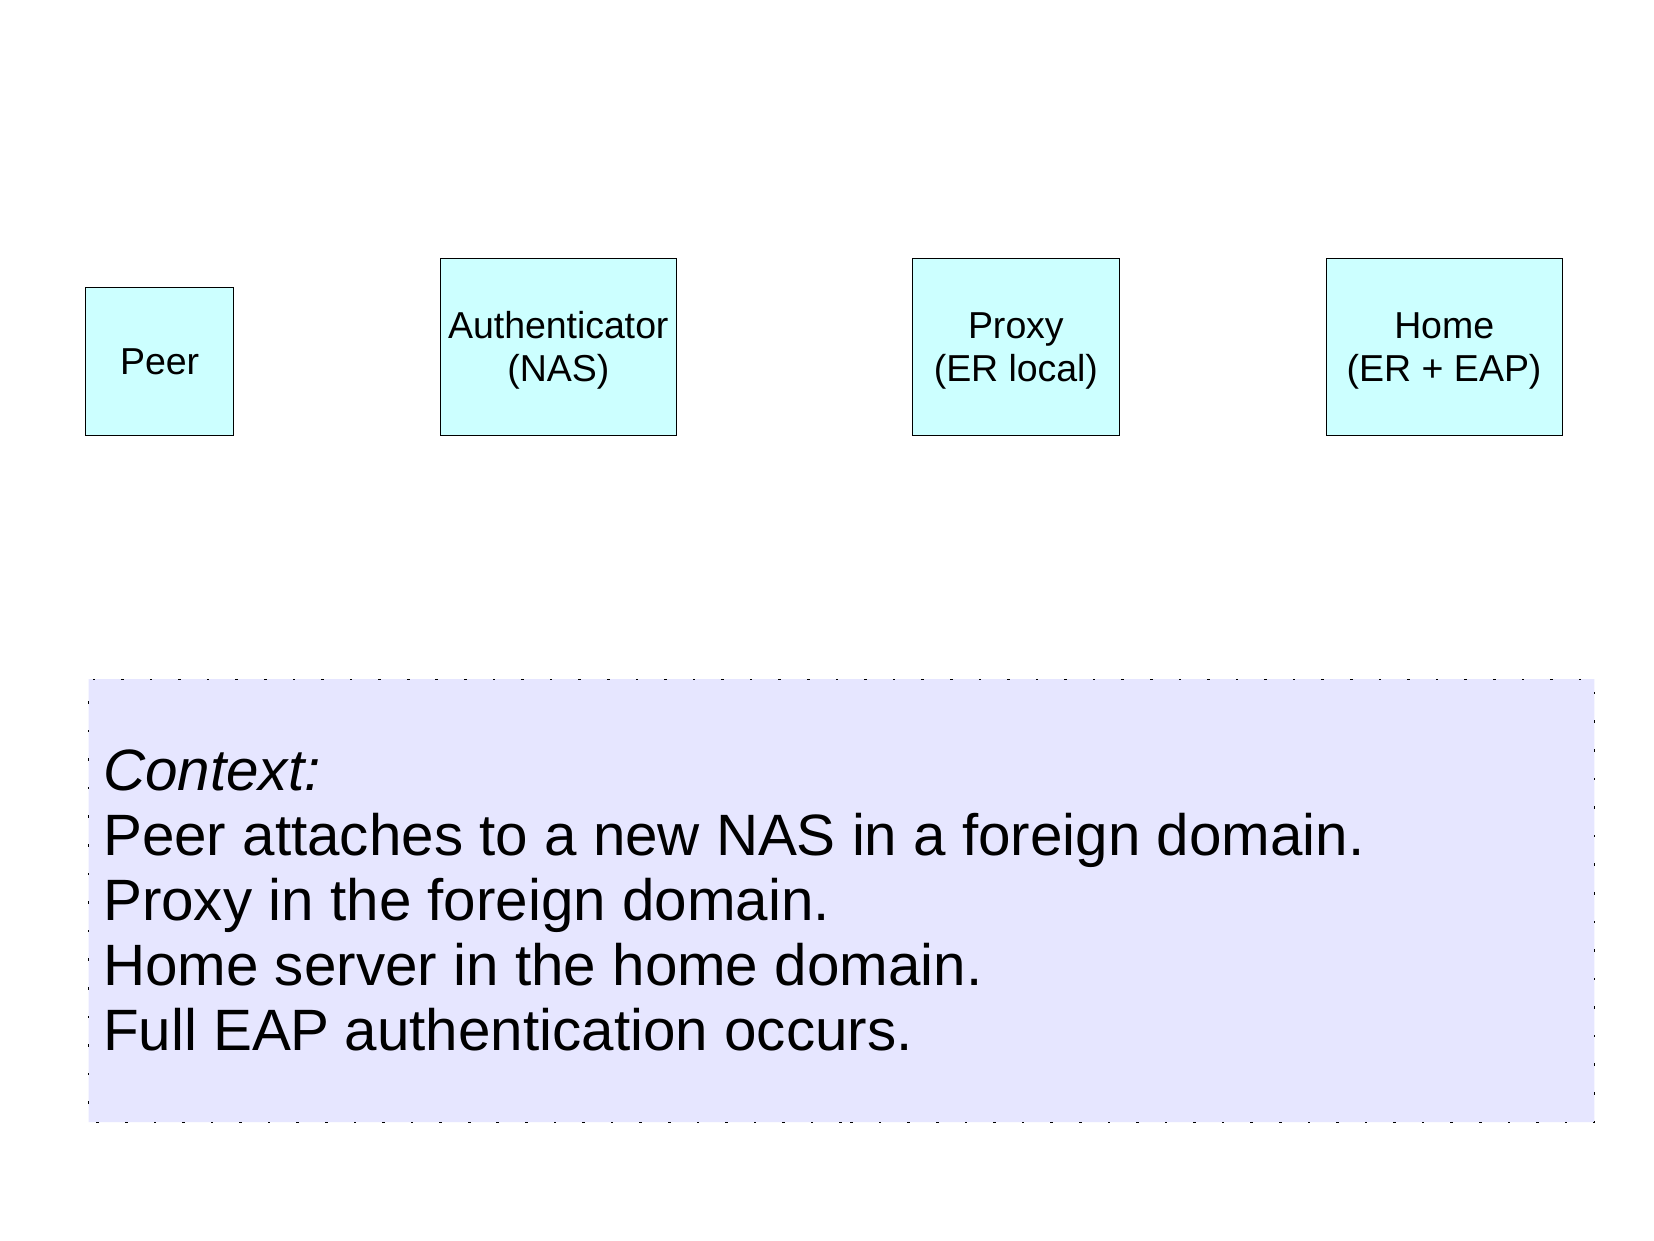

Authenticator
(NAS)
Proxy
(ER local)
Home
(ER + EAP)
Peer
Context:
Peer attaches to a new NAS in a foreign domain.
Proxy in the foreign domain.
Home server in the home domain.
Full EAP authentication occurs.